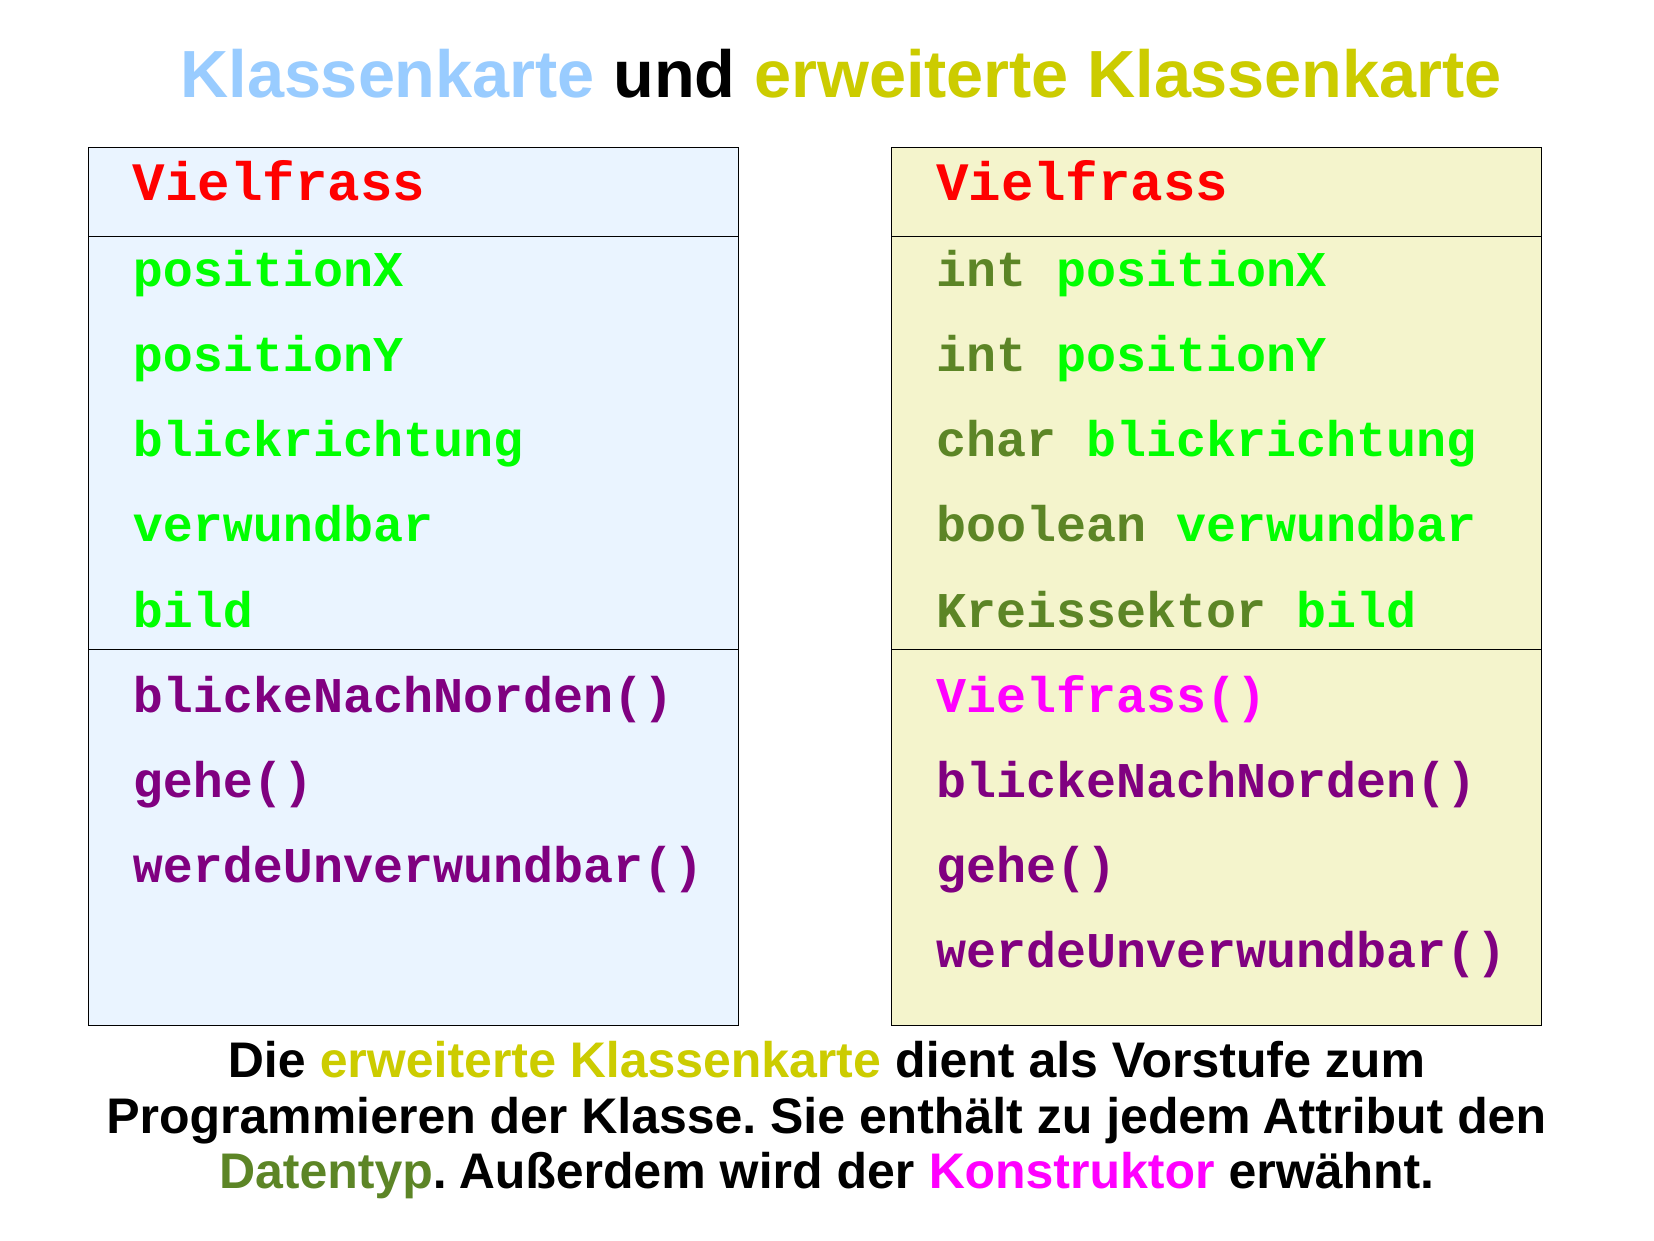

Klassenkarte und erweiterte Klassenkarte
Vielfrass
positionX
positionY
blickrichtung
verwundbar
bild
blickeNachNorden()
gehe()
werdeUnverwundbar()
Vielfrass
int positionX
int positionY
char blickrichtung
boolean verwundbar
Kreissektor bild
Vielfrass()
blickeNachNorden()
gehe()
werdeUnverwundbar()
Die erweiterte Klassenkarte dient als Vorstufe zum Programmieren der Klasse. Sie enthält zu jedem Attribut den Datentyp. Außerdem wird der Konstruktor erwähnt.